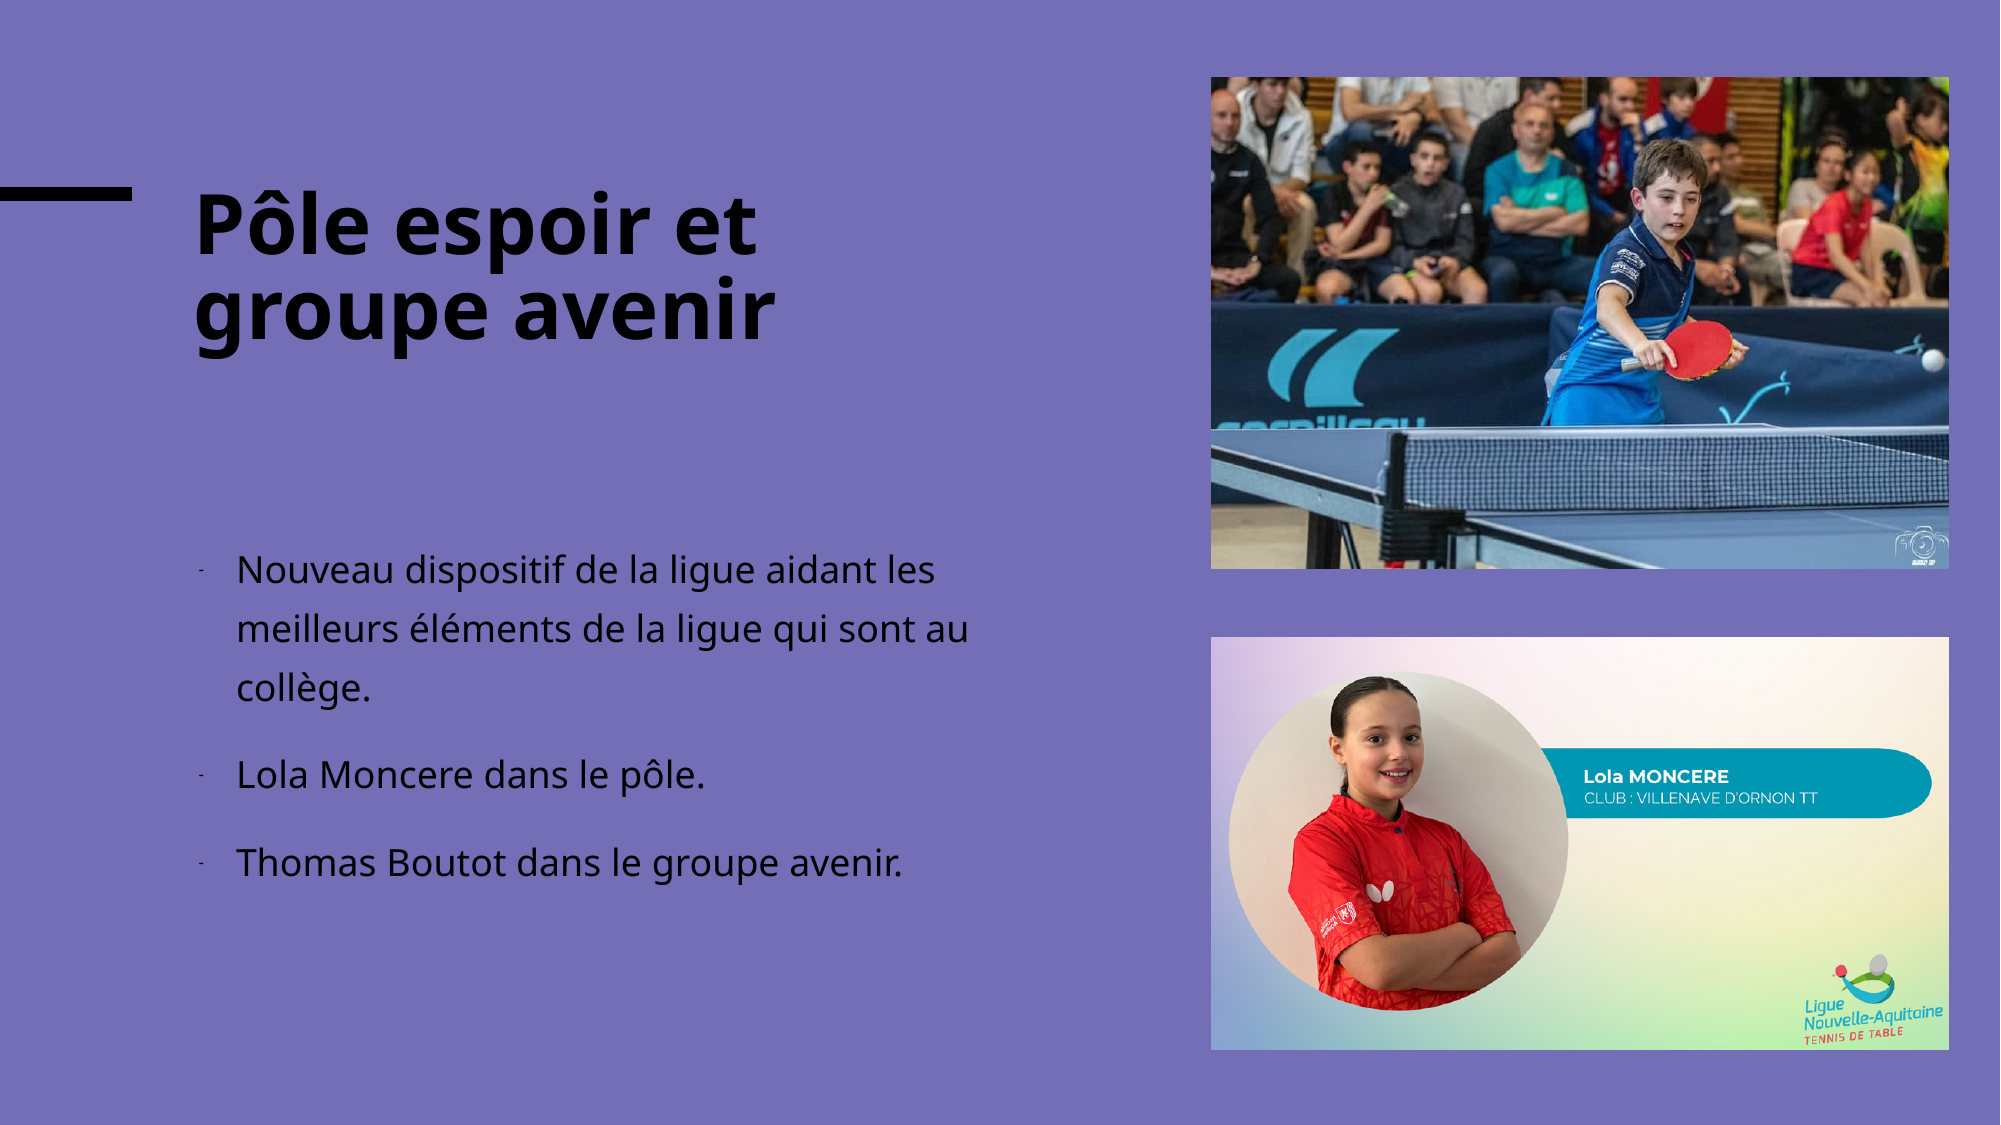

# Pôle espoir et groupe avenir
Nouveau dispositif de la ligue aidant les meilleurs éléments de la ligue qui sont au collège.
Lola Moncere dans le pôle.
Thomas Boutot dans le groupe avenir.